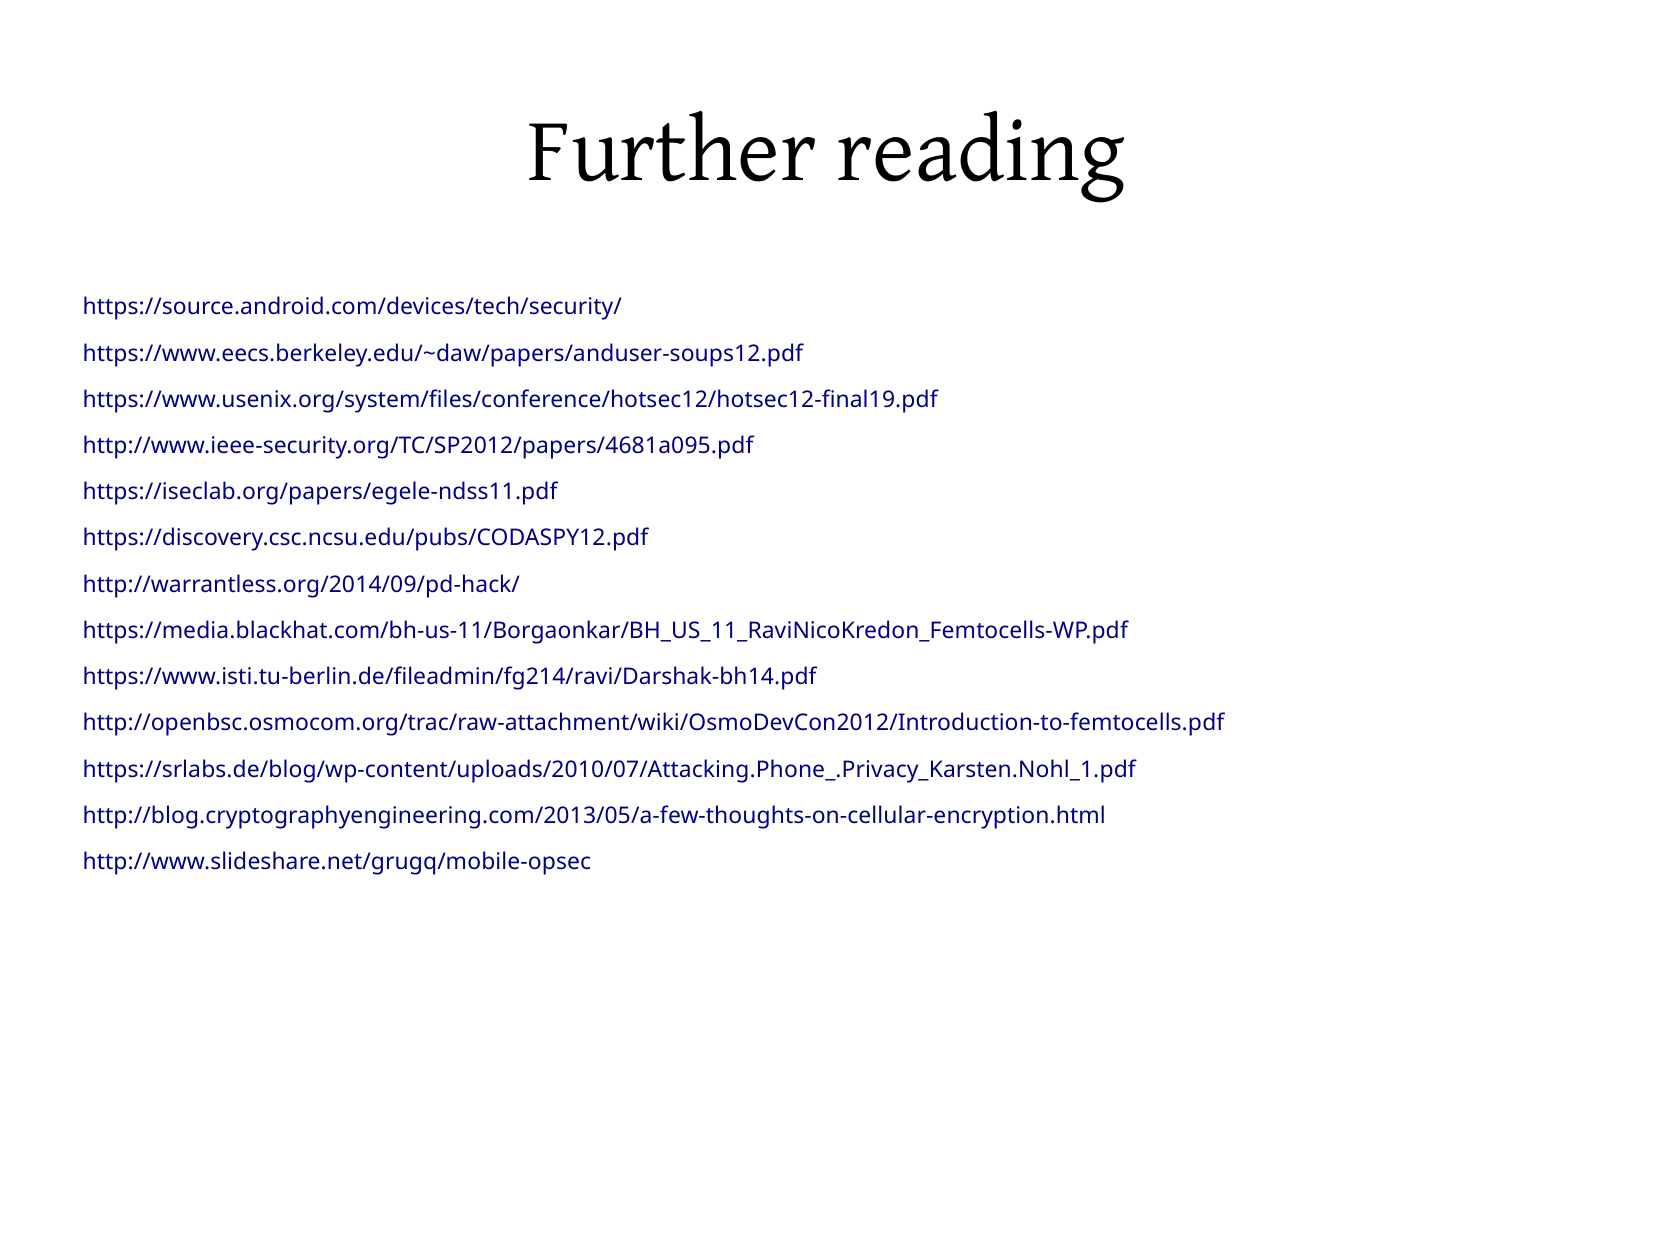

# Further reading
https://source.android.com/devices/tech/security/
https://www.eecs.berkeley.edu/~daw/papers/anduser-soups12.pdf
https://www.usenix.org/system/files/conference/hotsec12/hotsec12-final19.pdf
http://www.ieee-security.org/TC/SP2012/papers/4681a095.pdf
https://iseclab.org/papers/egele-ndss11.pdf
https://discovery.csc.ncsu.edu/pubs/CODASPY12.pdf
http://warrantless.org/2014/09/pd-hack/
https://media.blackhat.com/bh-us-11/Borgaonkar/BH_US_11_RaviNicoKredon_Femtocells-WP.pdf
https://www.isti.tu-berlin.de/fileadmin/fg214/ravi/Darshak-bh14.pdf
http://openbsc.osmocom.org/trac/raw-attachment/wiki/OsmoDevCon2012/Introduction-to-femtocells.pdf
https://srlabs.de/blog/wp-content/uploads/2010/07/Attacking.Phone_.Privacy_Karsten.Nohl_1.pdf
http://blog.cryptographyengineering.com/2013/05/a-few-thoughts-on-cellular-encryption.html
http://www.slideshare.net/grugq/mobile-opsec